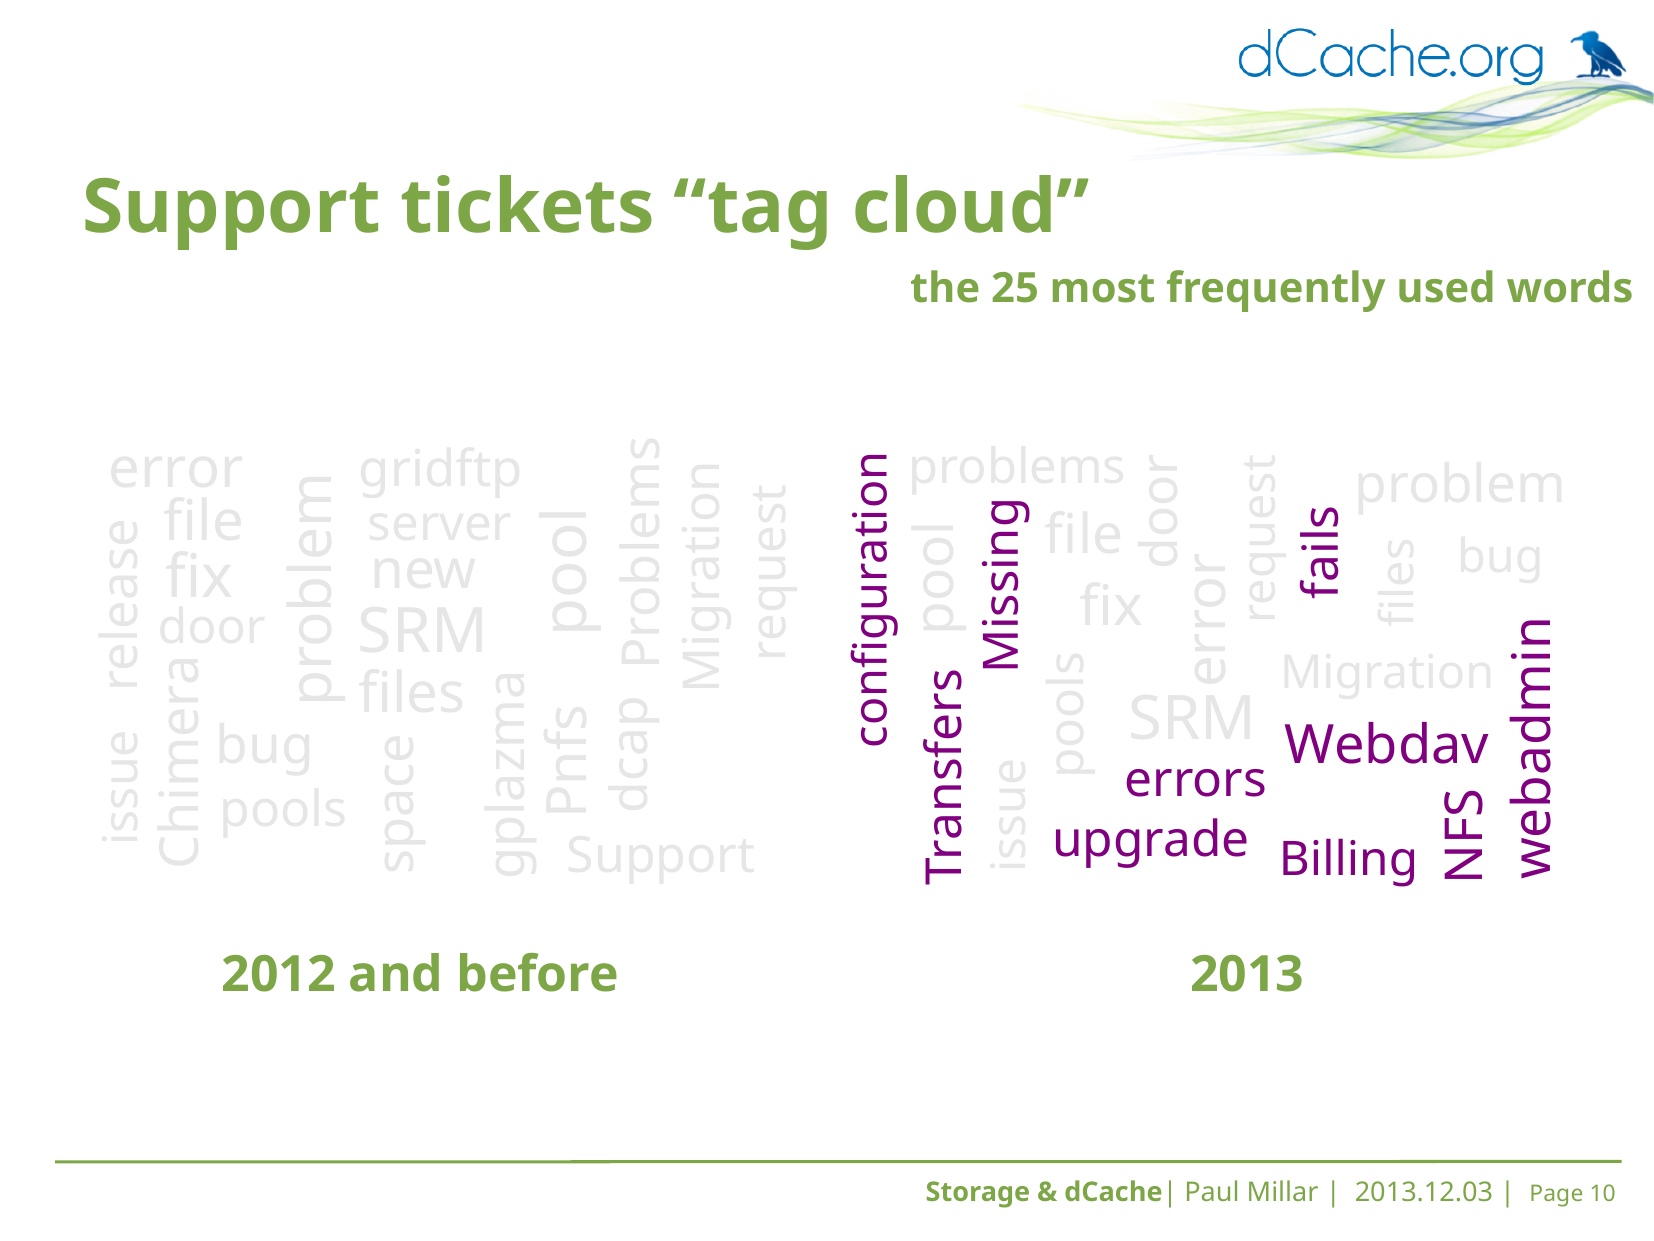

# Support tickets “tag cloud”
the 25 most frequently used words
2012 and before
2013
10